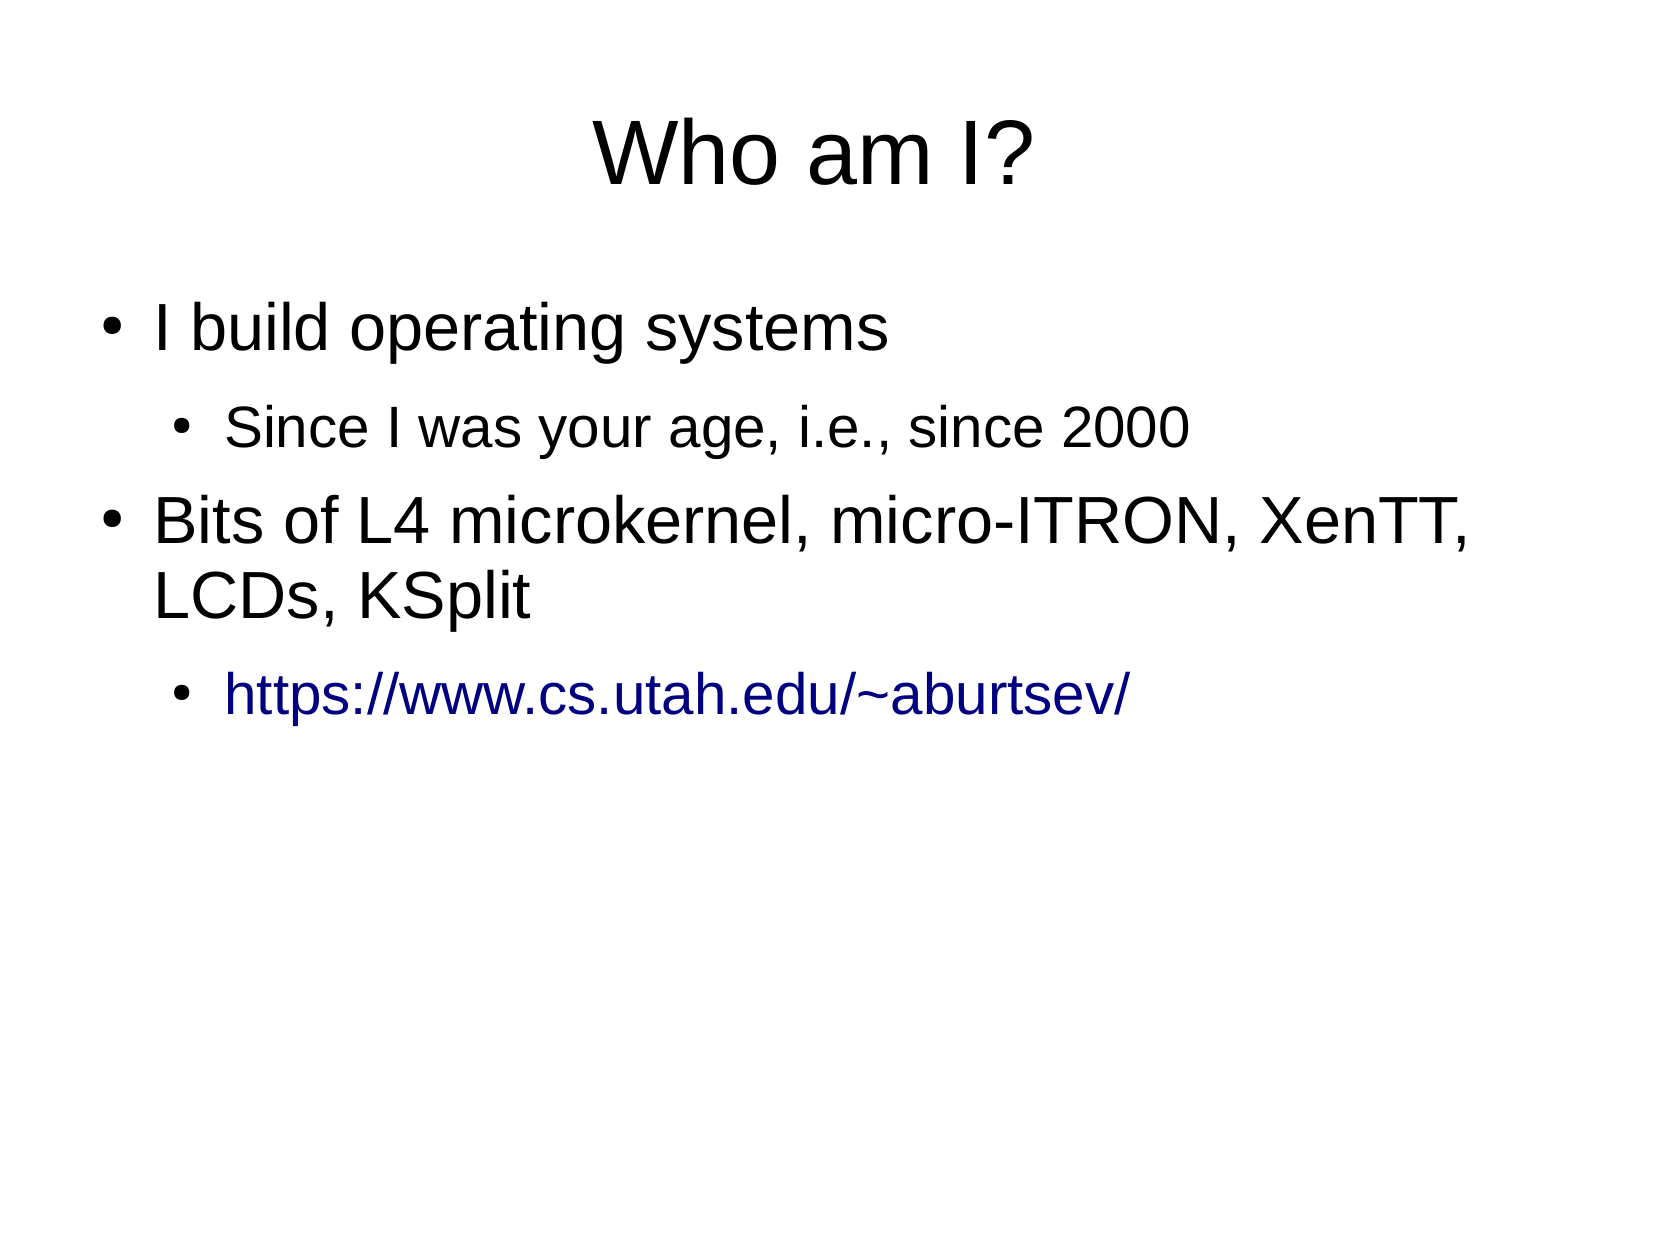

# Who am I?
I build operating systems
Since I was your age, i.e., since 2000
Bits of L4 microkernel, micro-ITRON, XenTT, LCDs, KSplit
https://www.cs.utah.edu/~aburtsev/